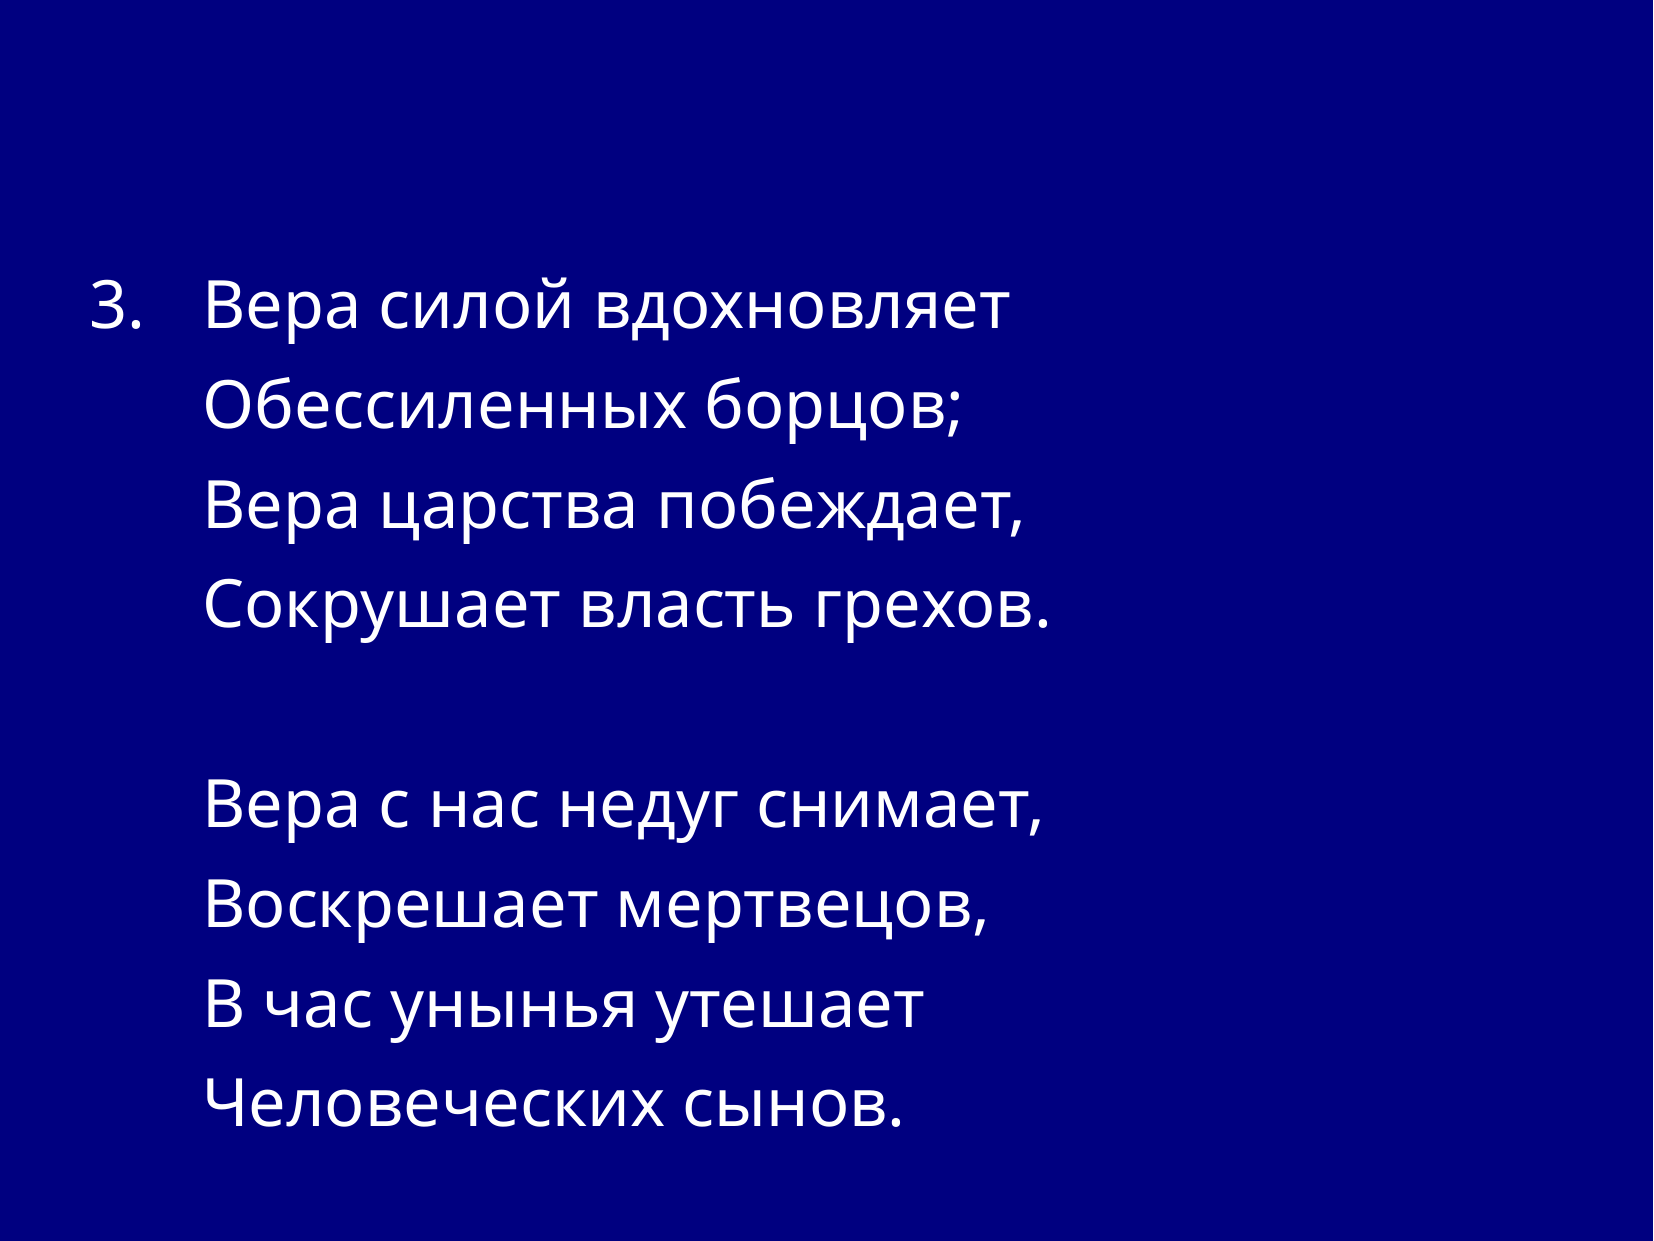

3.	Вера силой вдохновляет
	Обессиленных борцов;
	Вера царства побеждает,
	Сокрушает власть грехов.
	Вера с нас недуг снимает,
	Воскрешает мертвецов,
	В час унынья утешает
	Человеческих сынов.